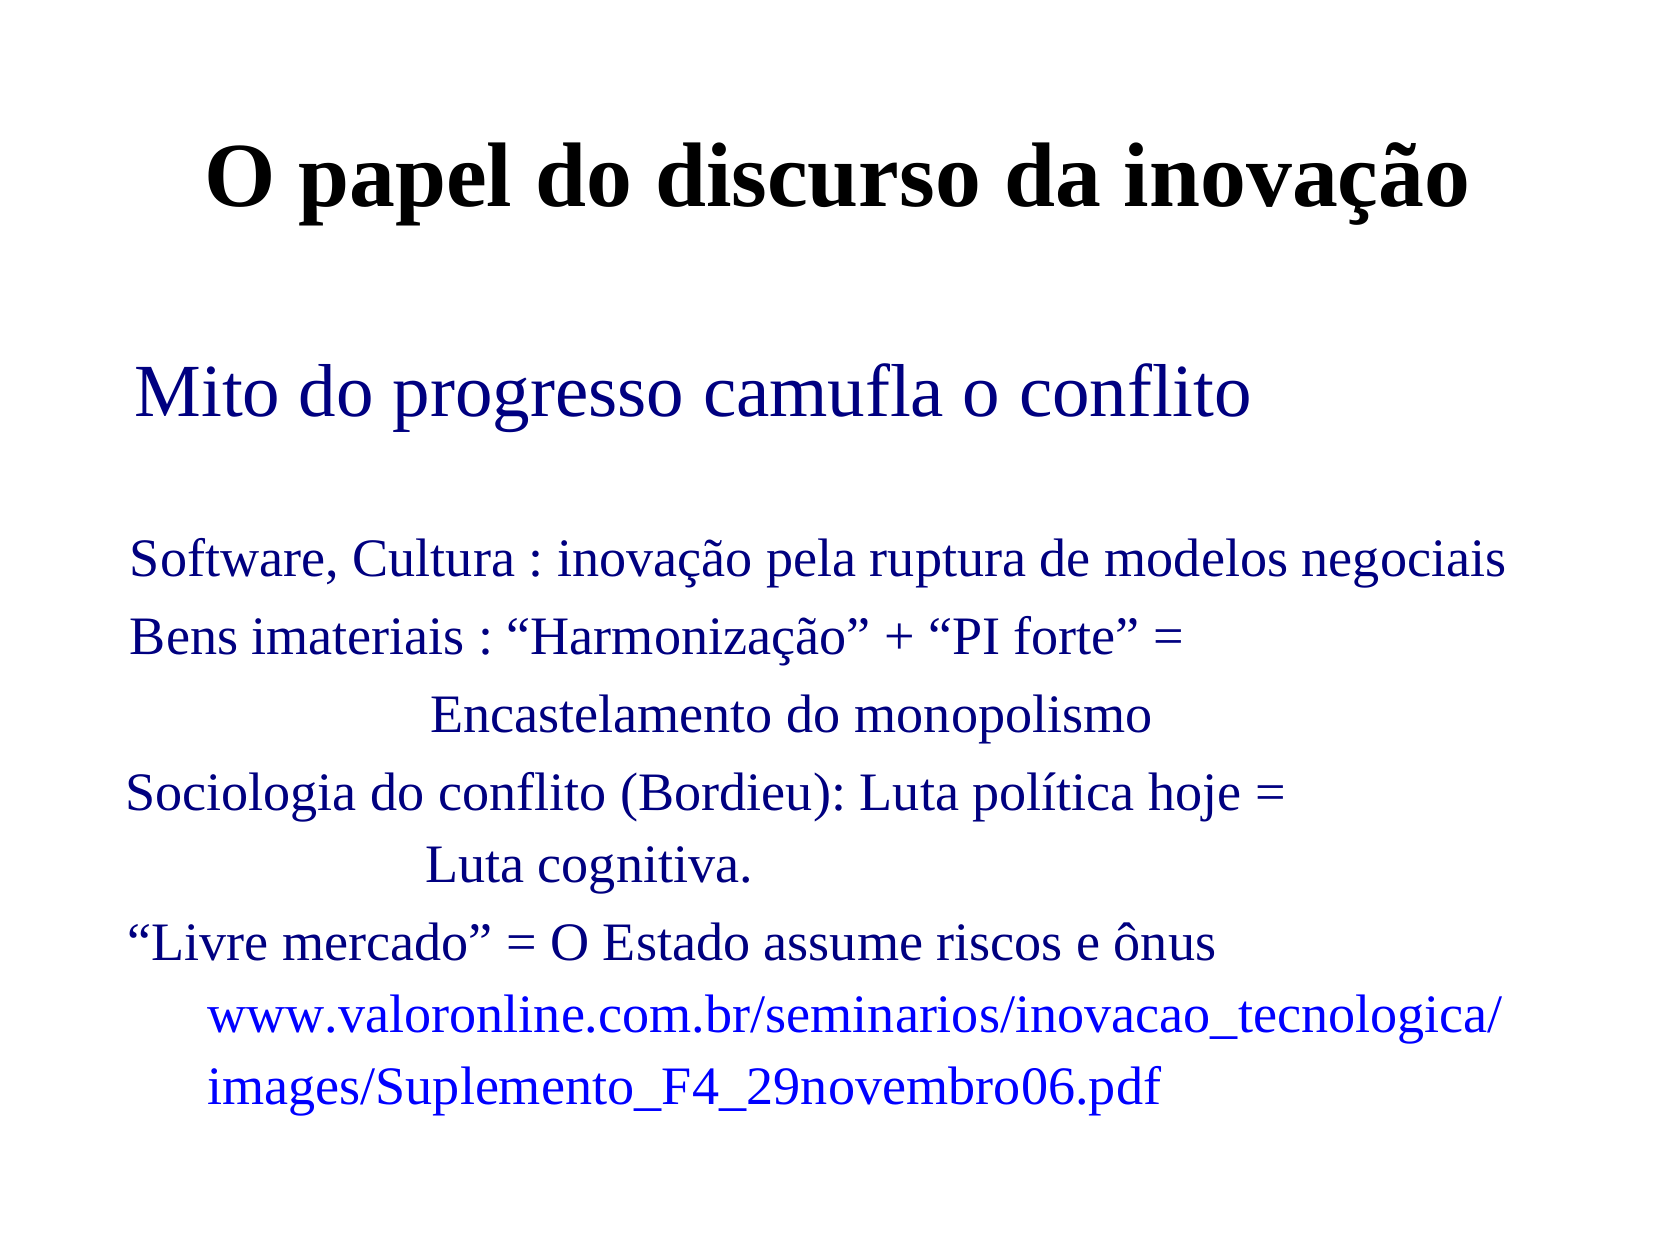

# O papel do discurso da inovação
Mito do progresso camufla o conflito
Software, Cultura : inovação pela ruptura de modelos negociais
Bens imateriais : “Harmonização” + “PI forte” =
				Encastelamento do monopolismo
Sociologia do conflito (Bordieu): Luta política hoje =
				Luta cognitiva.
“Livre mercado” = O Estado assume riscos e ônus
www.valoronline.com.br/seminarios/inovacao_tecnologica/
images/Suplemento_F4_29novembro06.pdf